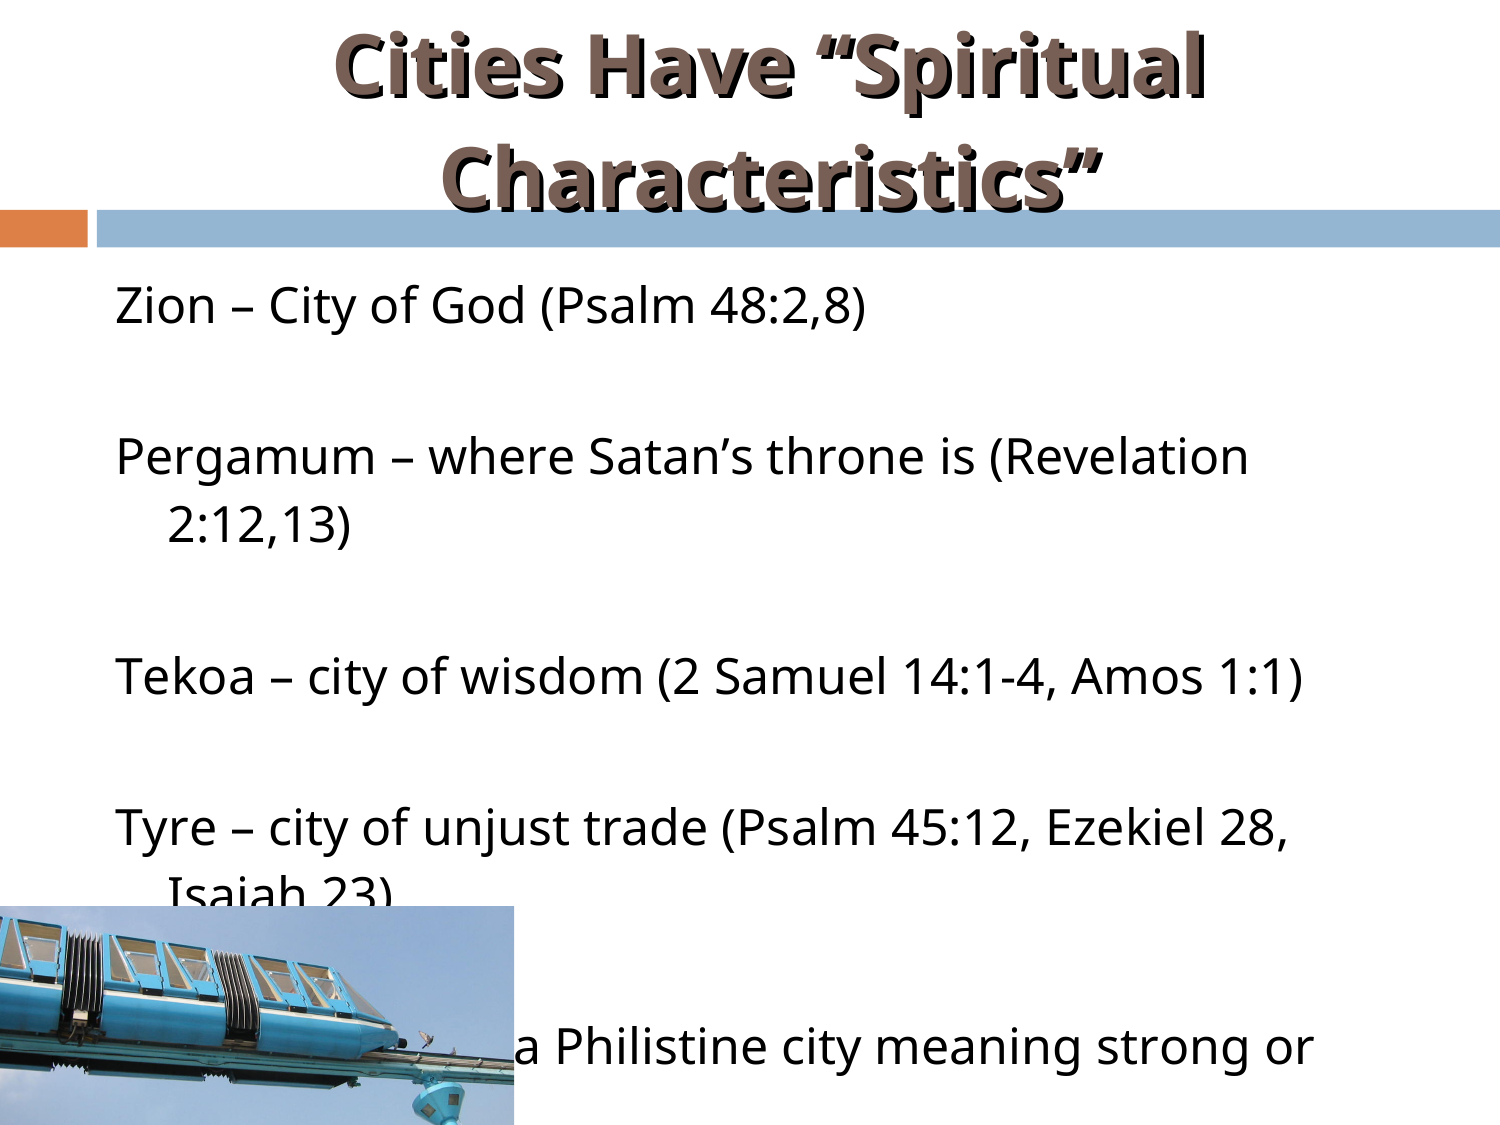

# Cities Have “Spiritual Characteristics”
Zion – City of God (Psalm 48:2,8)
Pergamum – where Satan’s throne is (Revelation 2:12,13)
Tekoa – city of wisdom (2 Samuel 14:1-4, Amos 1:1)
Tyre – city of unjust trade (Psalm 45:12, Ezekiel 28, Isaiah 23)
Gaza – originally a Philistine city meaning strong or stronghold